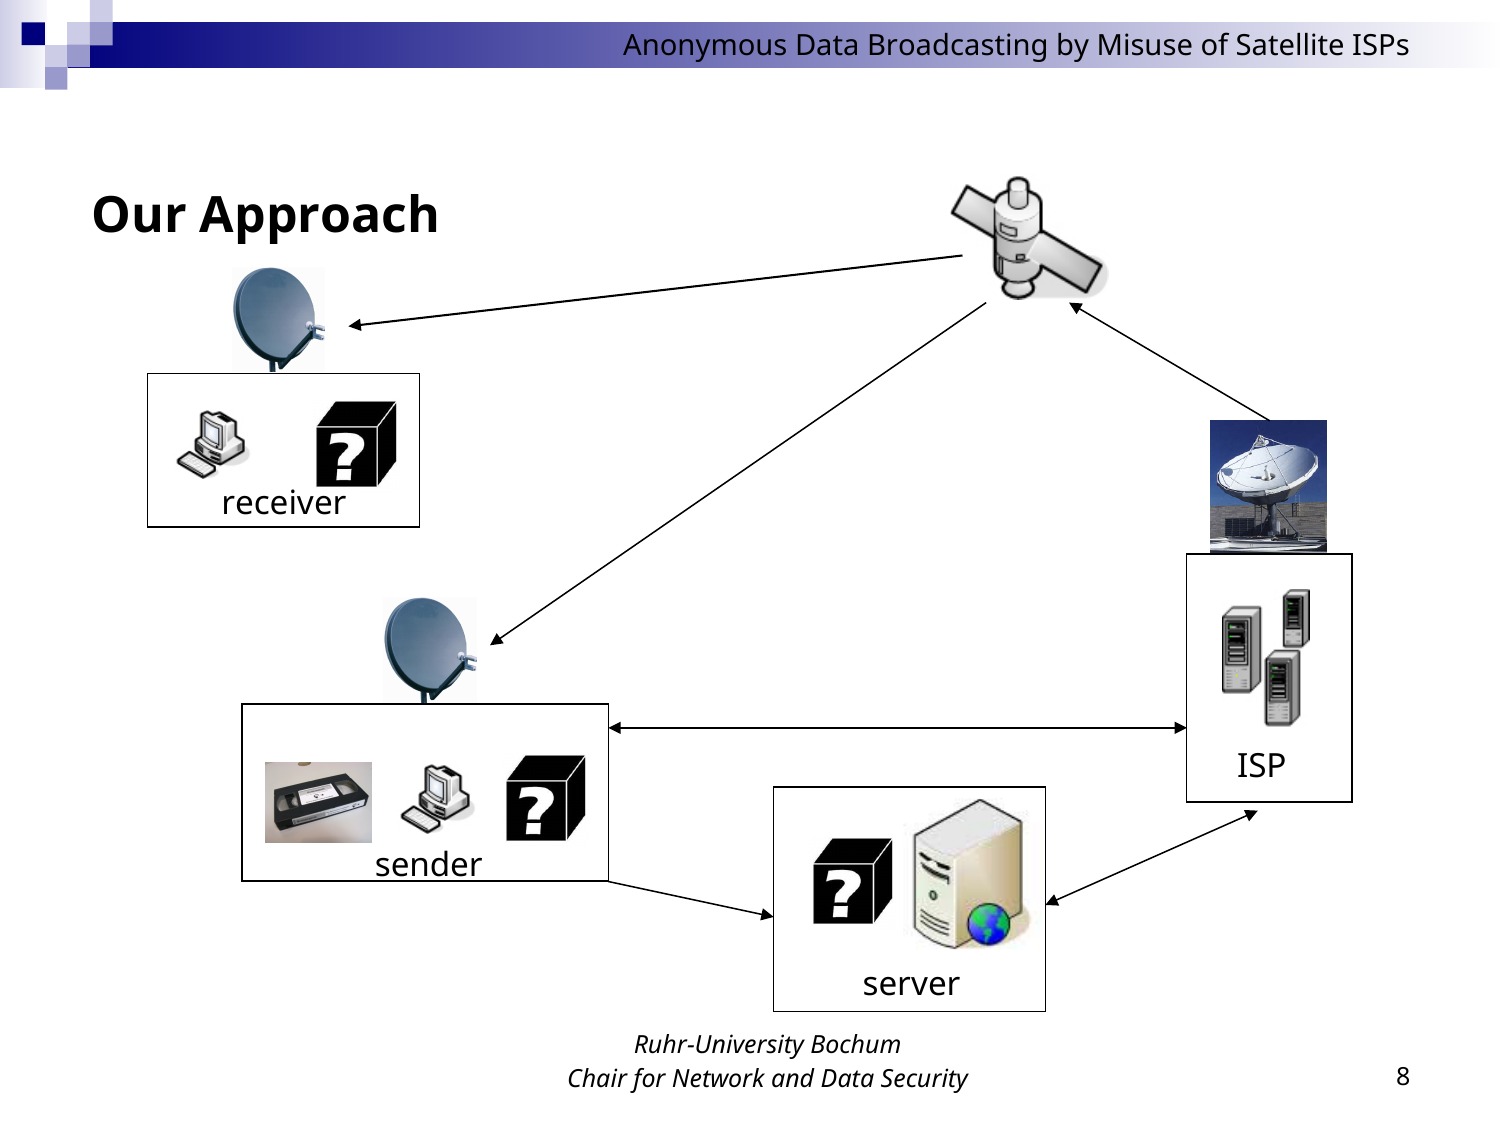

# Anonymous Data Broadcasting by Misuse of Satellite ISPs
Our Approach
receiver
ISP
sender
server
Ruhr-University Bochum
Chair for Network and Data Security
8